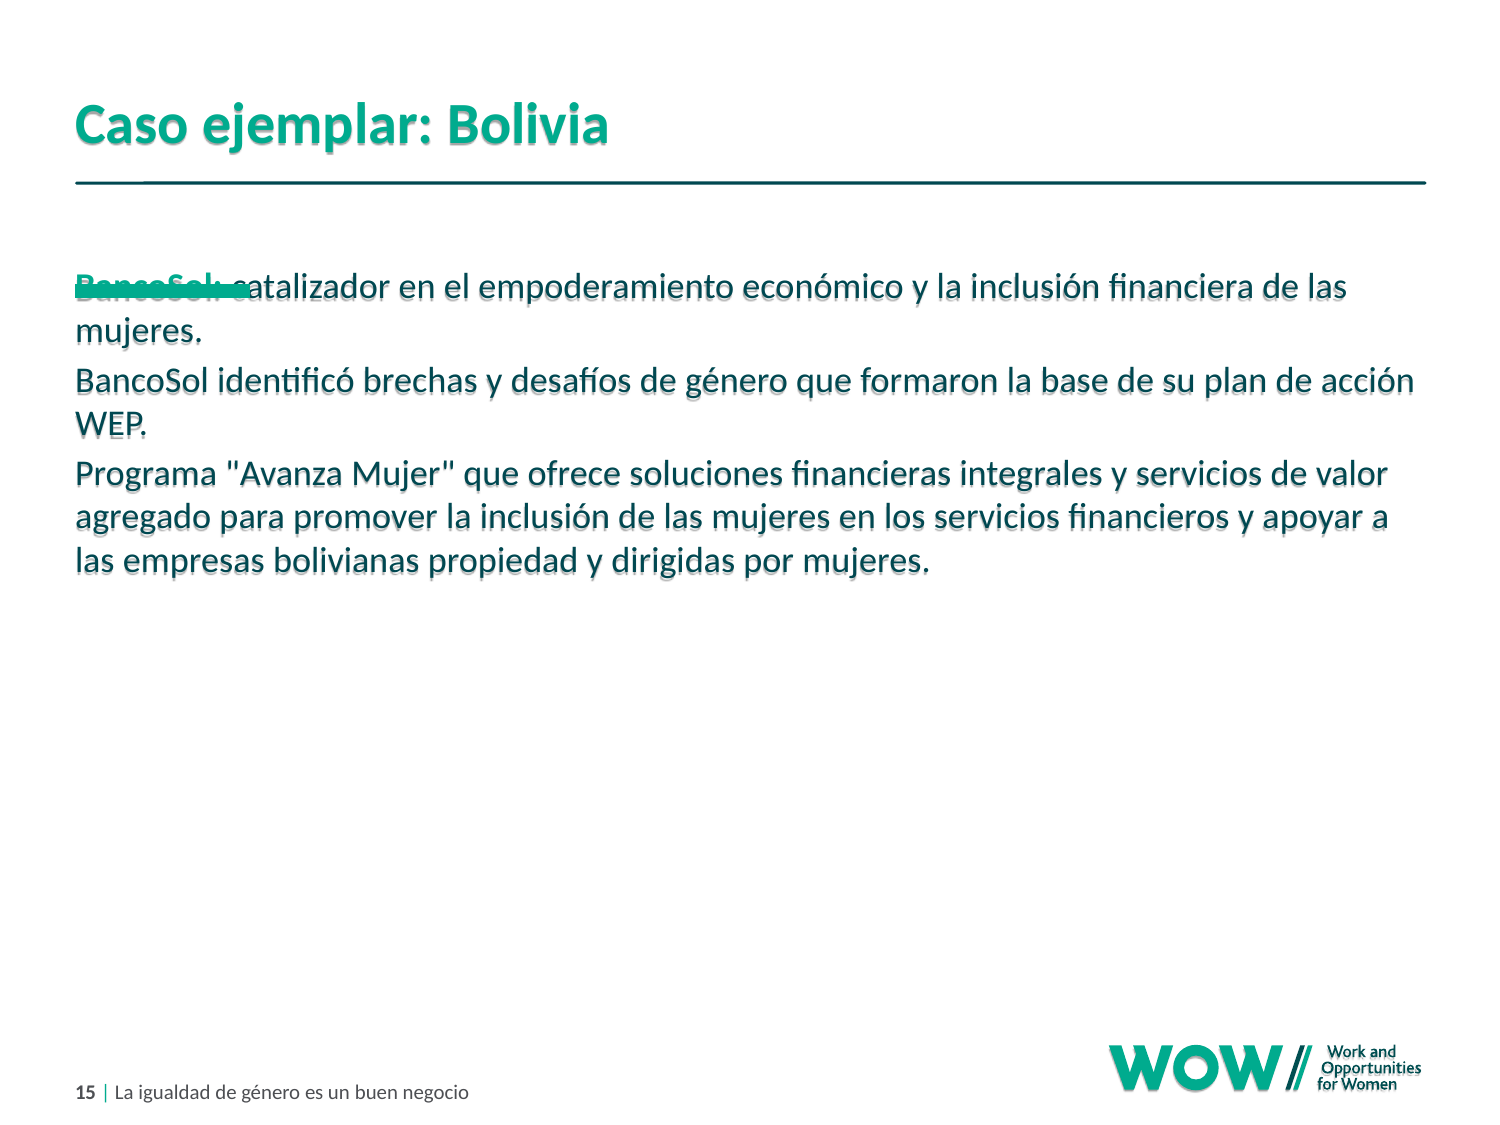

Caso ejemplar: Bolivia
# BancoSol: catalizador en el empoderamiento económico y la inclusión financiera de las mujeres.
BancoSol identificó brechas y desafíos de género que formaron la base de su plan de acción WEP.
Programa "Avanza Mujer" que ofrece soluciones financieras integrales y servicios de valor agregado para promover la inclusión de las mujeres en los servicios financieros y apoyar a las empresas bolivianas propiedad y dirigidas por mujeres.
15 | La igualdad de género es un buen negocio